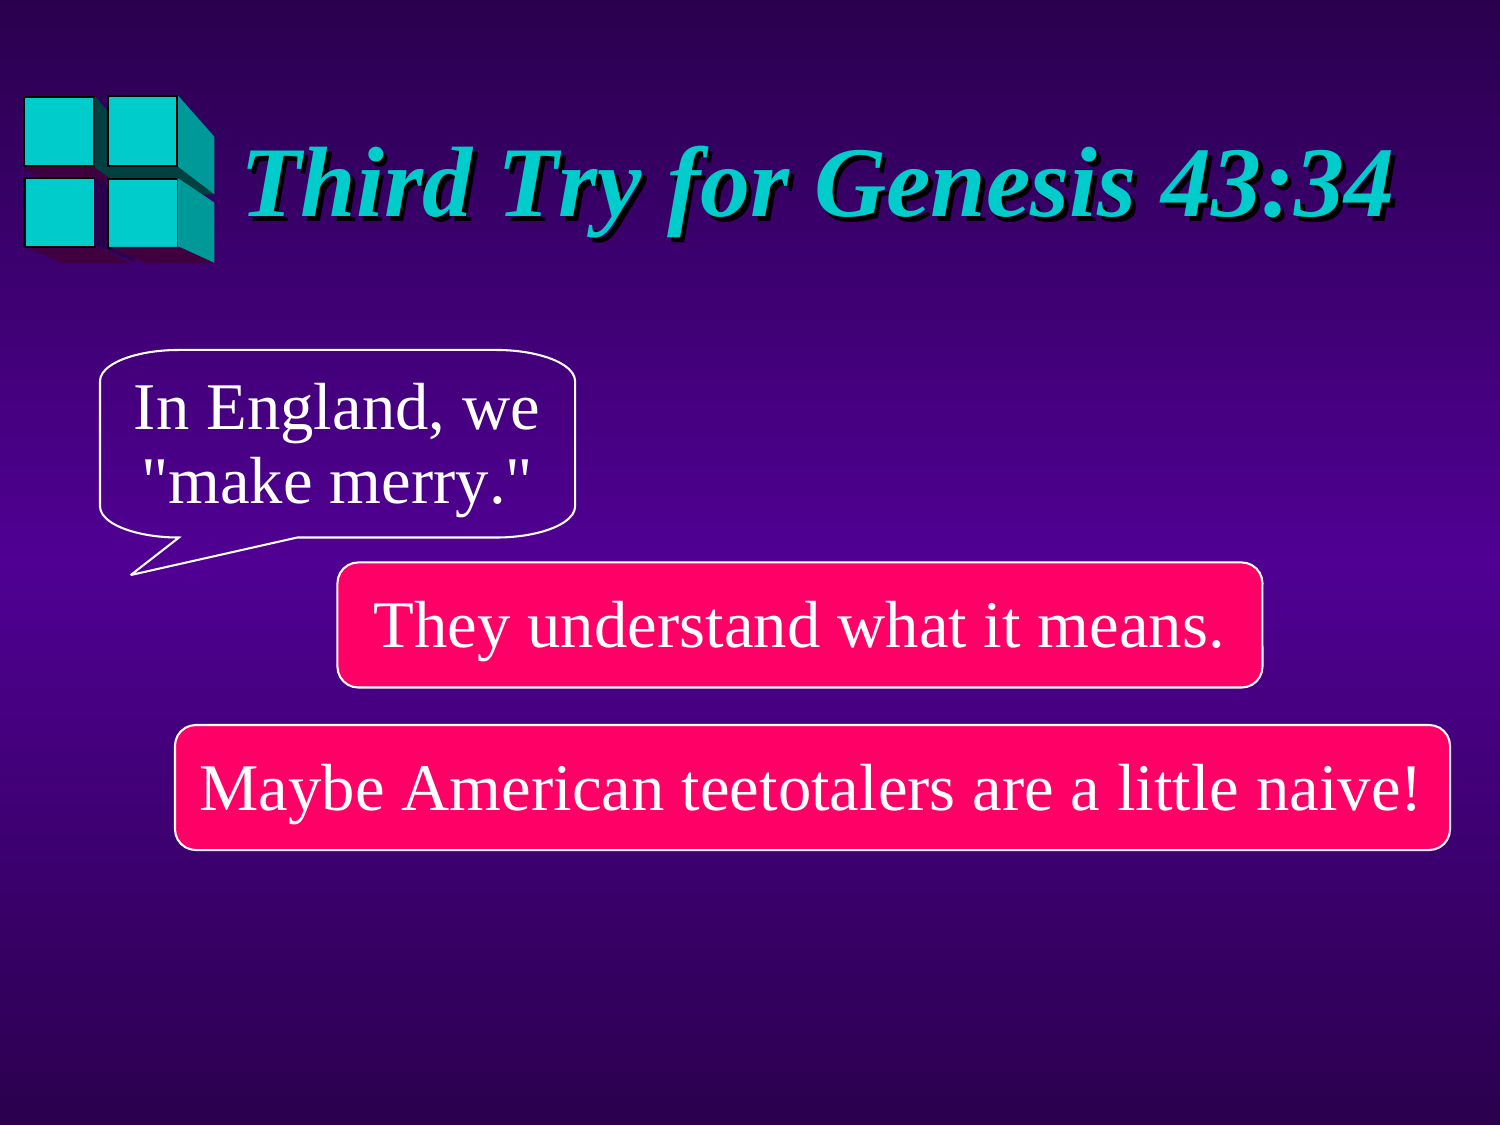

# Third Try for Genesis 43:34
In England, we
"make merry."
They understand what it means.
Maybe American teetotalers are a little naive!